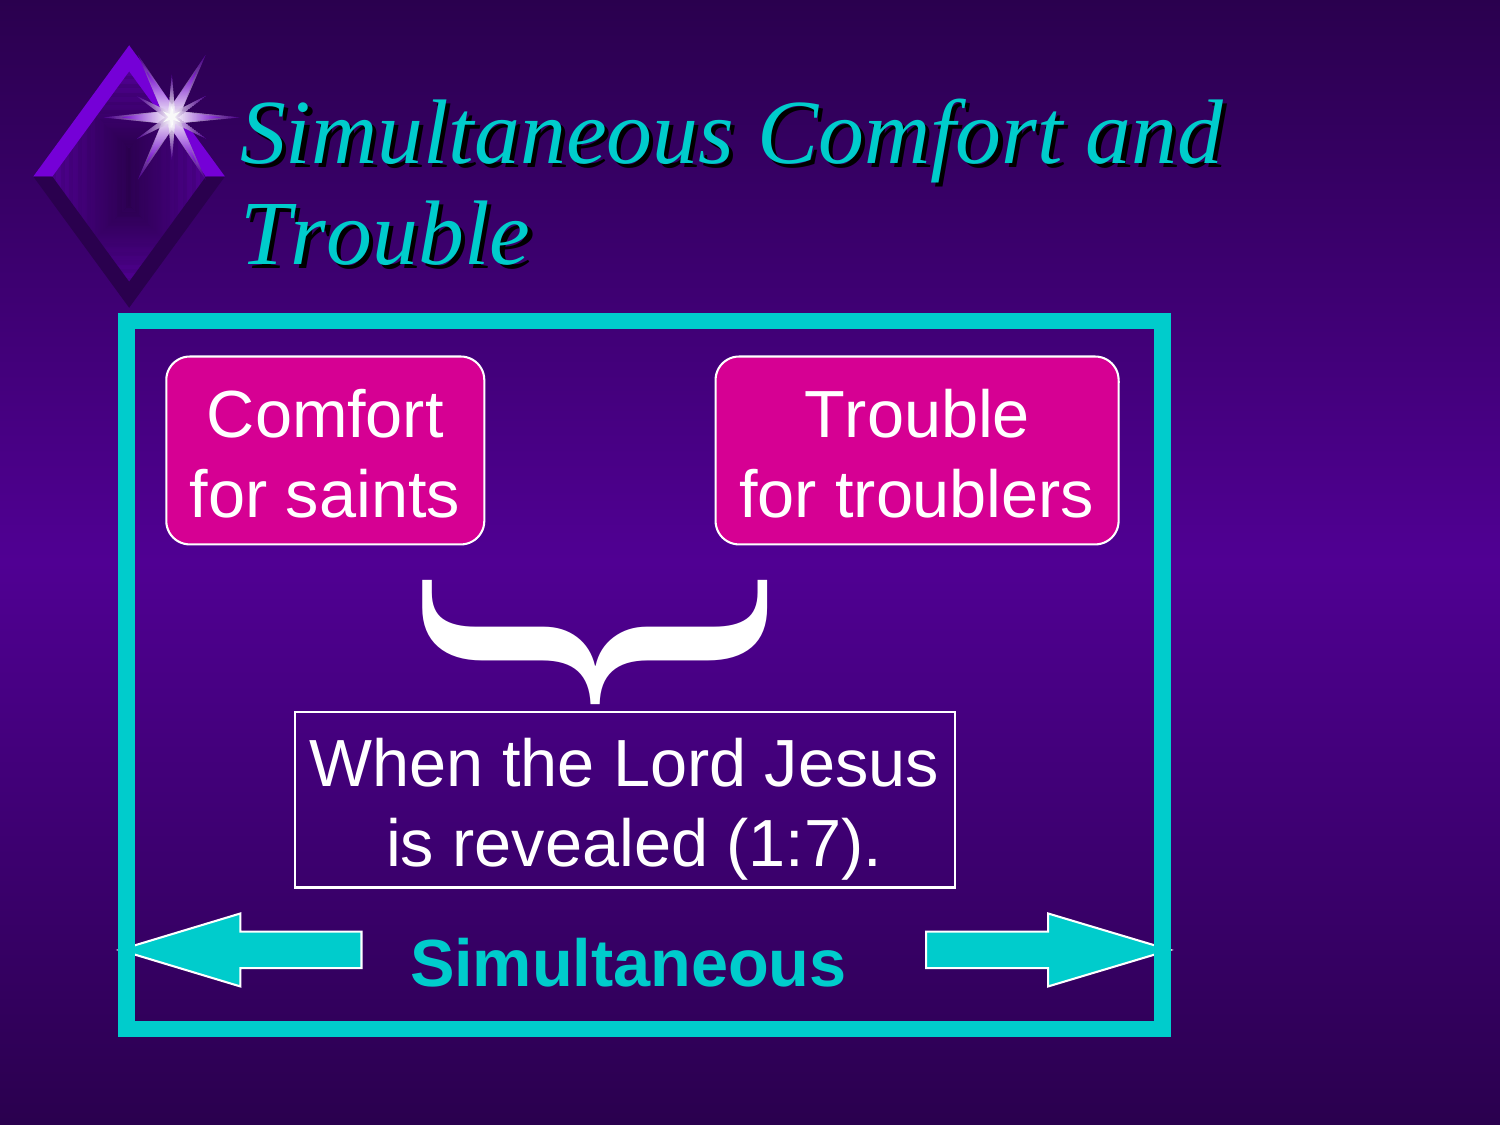

# Simultaneous Comfort and Trouble
Simultaneous
Comfort
for saints
Trouble
for troublers
}
When the Lord Jesus
 is revealed (1:7).